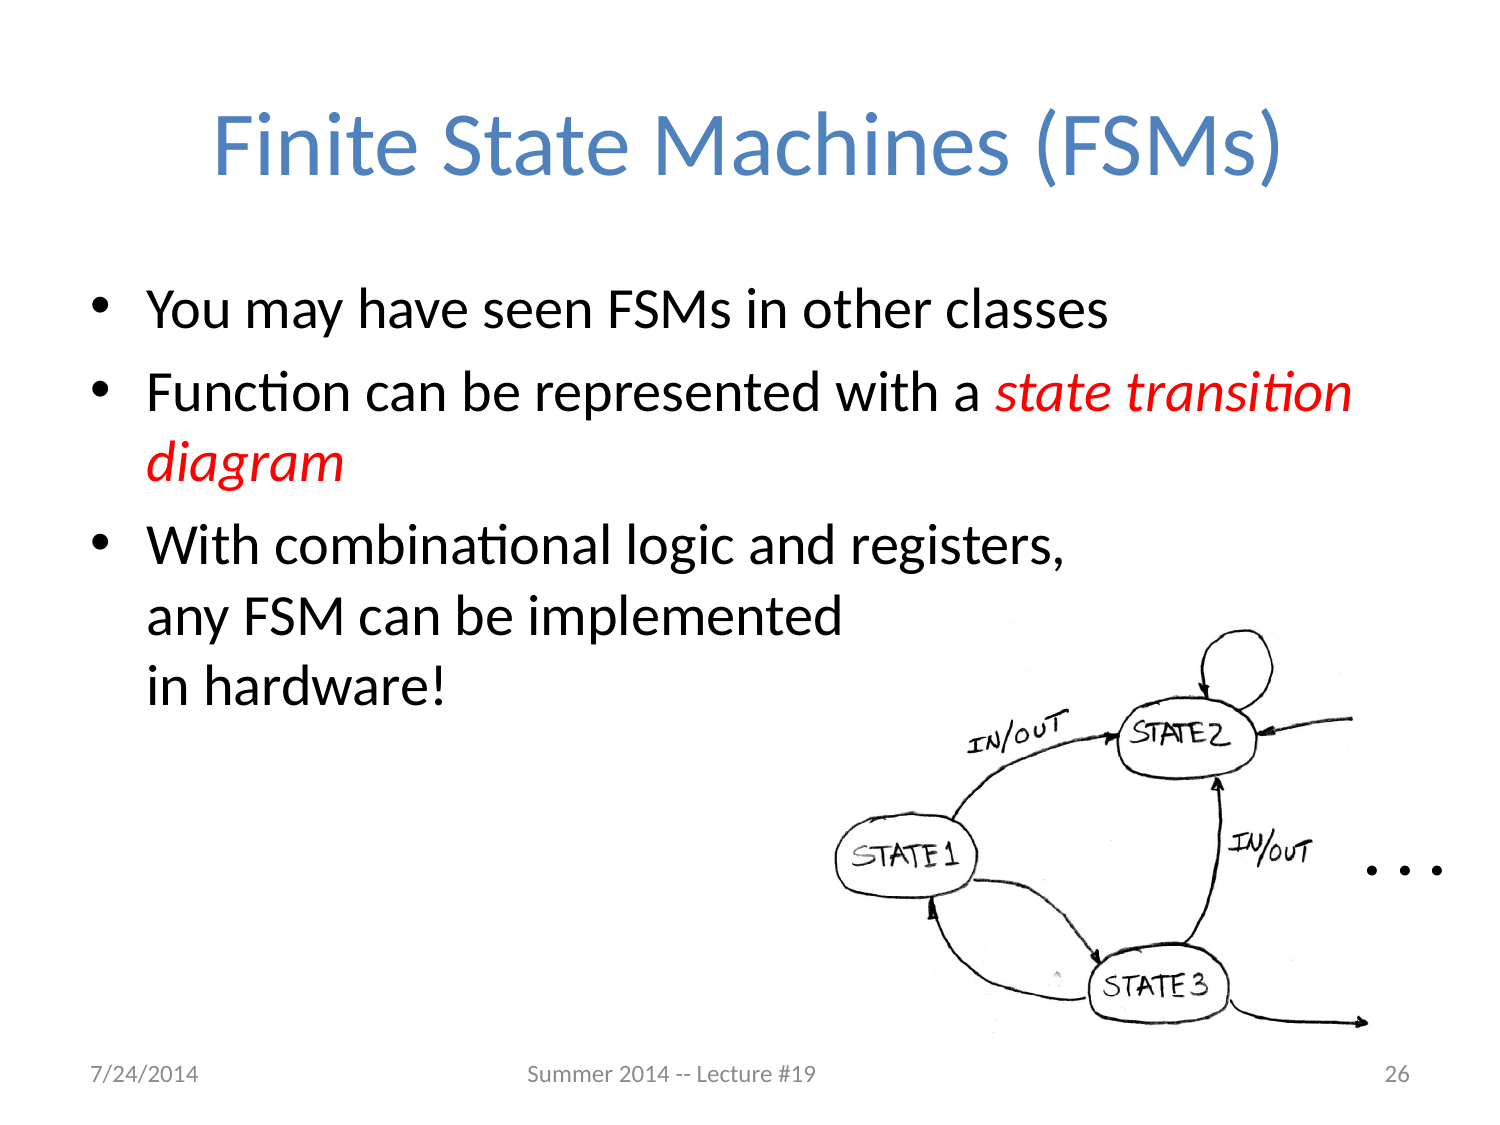

# Finite State Machines (FSMs)
You may have seen FSMs in other classes
Function can be represented with a state transition diagram
With combinational logic and registers,
any FSM can be implemented
in hardware!
. . .
7/24/2014
Summer 2014 -- Lecture #19